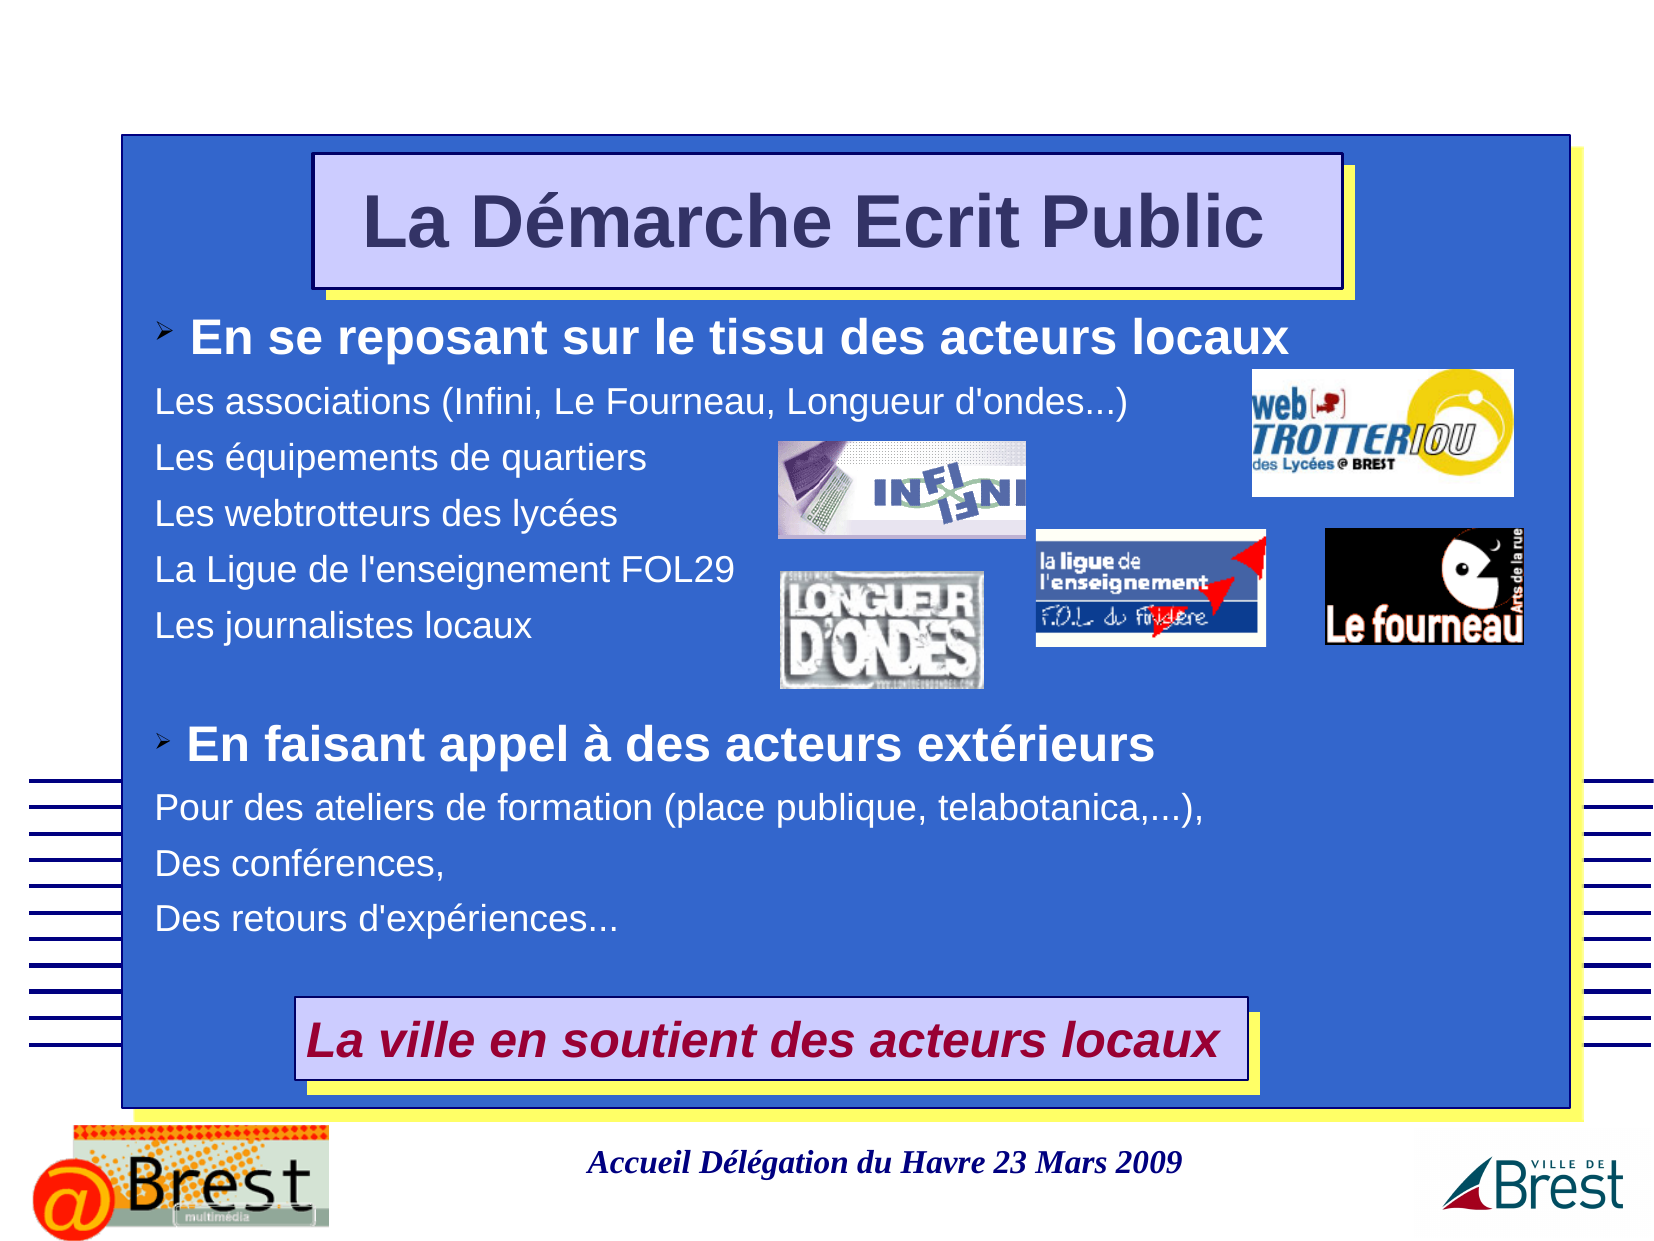

La Démarche Ecrit Public
 En se reposant sur le tissu des acteurs locaux
Les associations (Infini, Le Fourneau, Longueur d'ondes...)
Les équipements de quartiers
Les webtrotteurs des lycées
La Ligue de l'enseignement FOL29
Les journalistes locaux
 En faisant appel à des acteurs extérieurs
Pour des ateliers de formation (place publique, telabotanica,...),
Des conférences,
Des retours d'expériences...
La ville en soutient des acteurs locaux
Plus de 150 personnes form
é
es en 2004